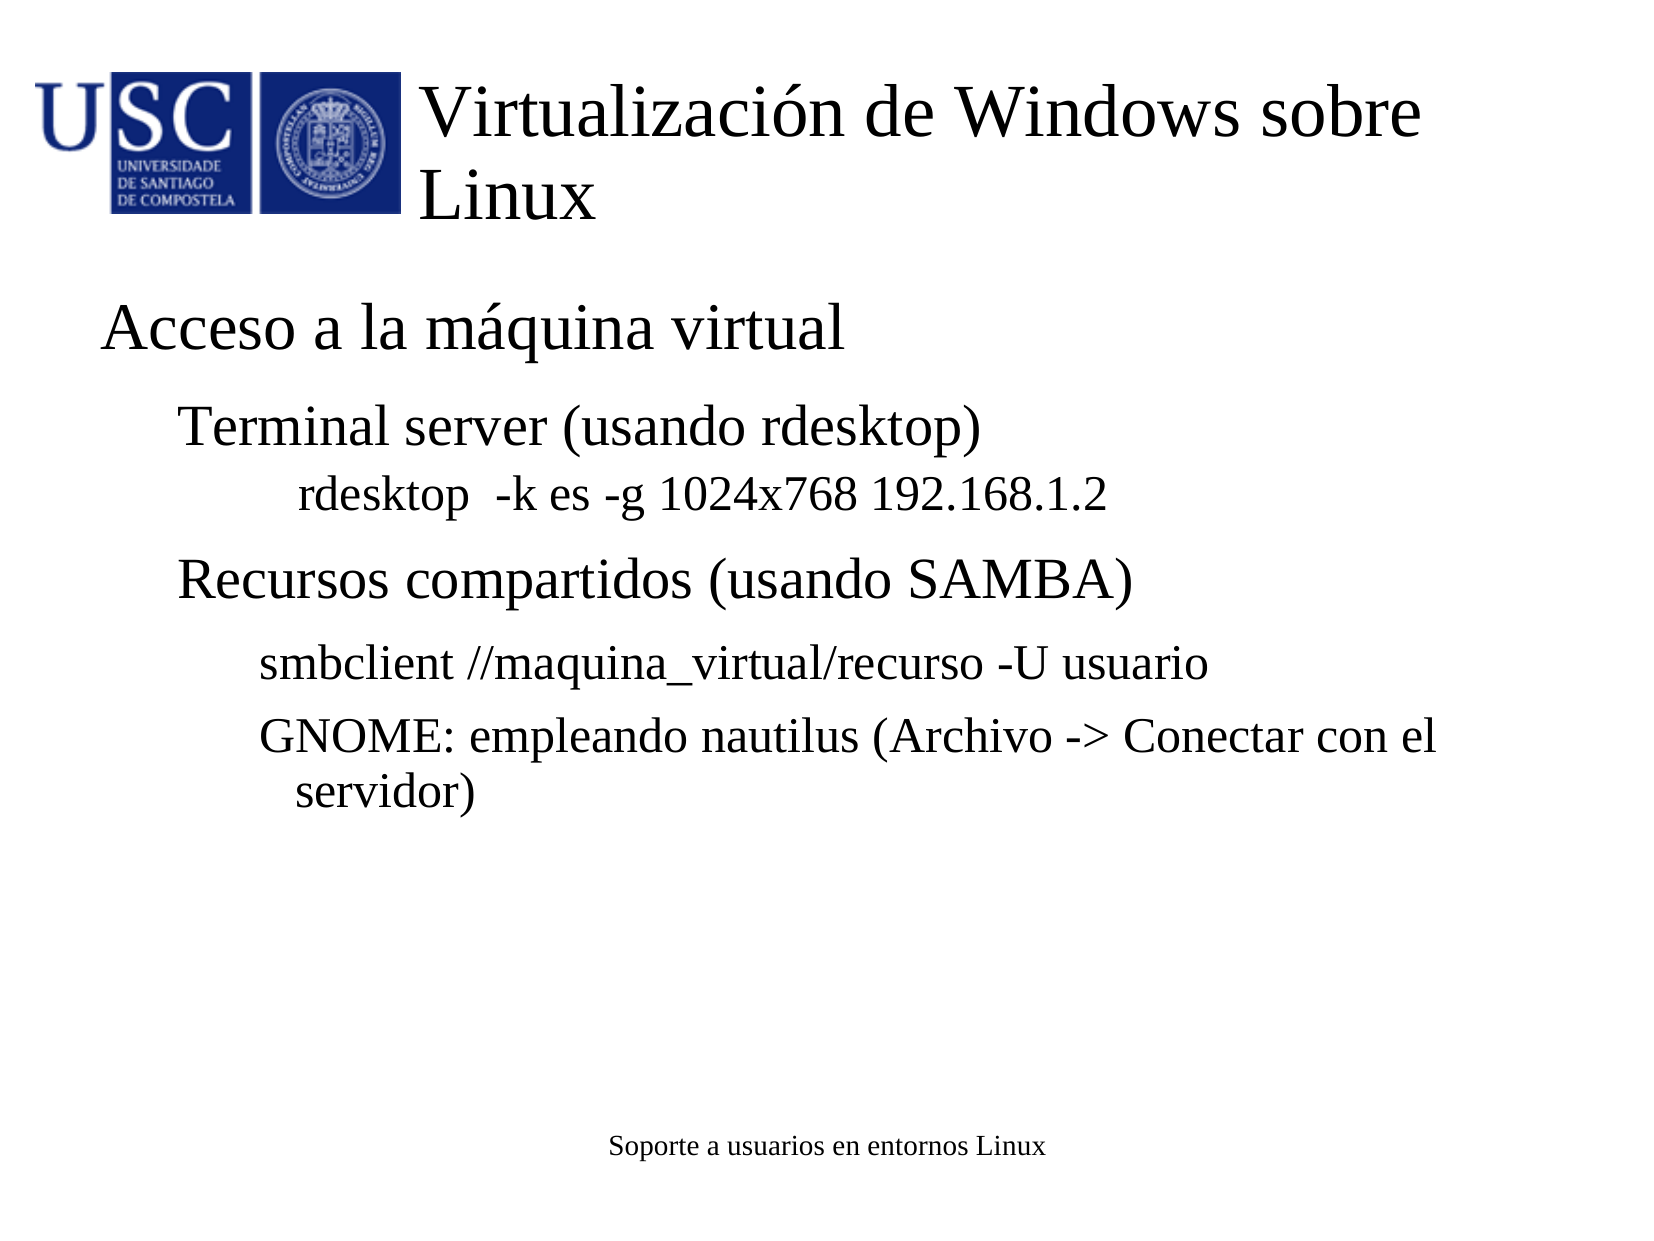

# Virtualización de Windows sobre Linux
Acceso a la máquina virtual
Terminal server (usando rdesktop)
	rdesktop -k es -g 1024x768 192.168.1.2
Recursos compartidos (usando SAMBA)
smbclient //maquina_virtual/recurso -U usuario
GNOME: empleando nautilus (Archivo -> Conectar con el servidor)